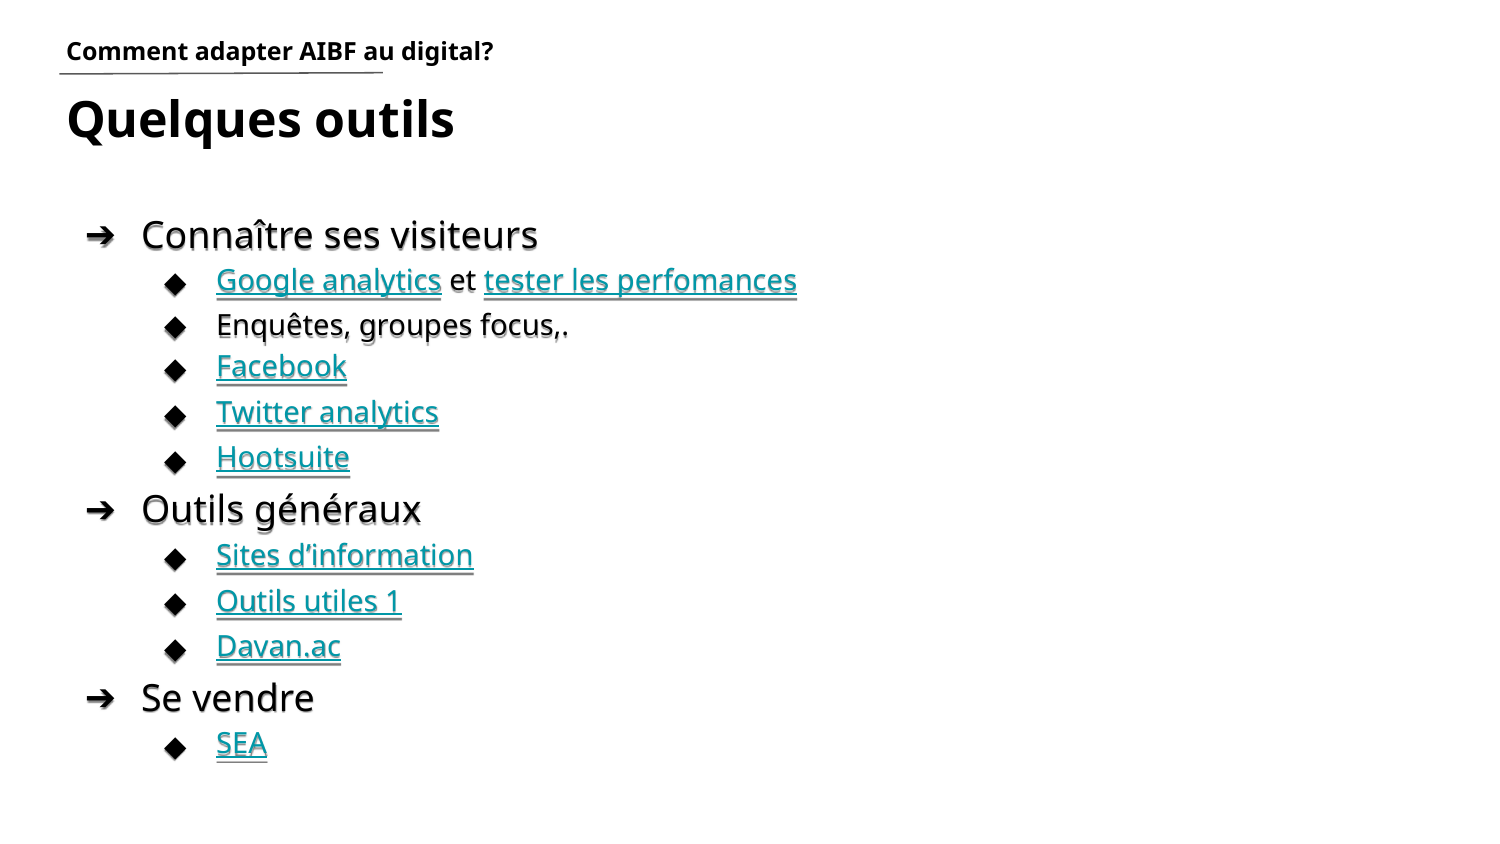

Comment adapter AIBF au digital?
# Quelques outils
Connaître ses visiteurs
Google analytics et tester les perfomances
Enquêtes, groupes focus,.
Facebook
Twitter analytics
Hootsuite
Outils généraux
Sites d’information
Outils utiles 1
Davan.ac
Se vendre
SEA